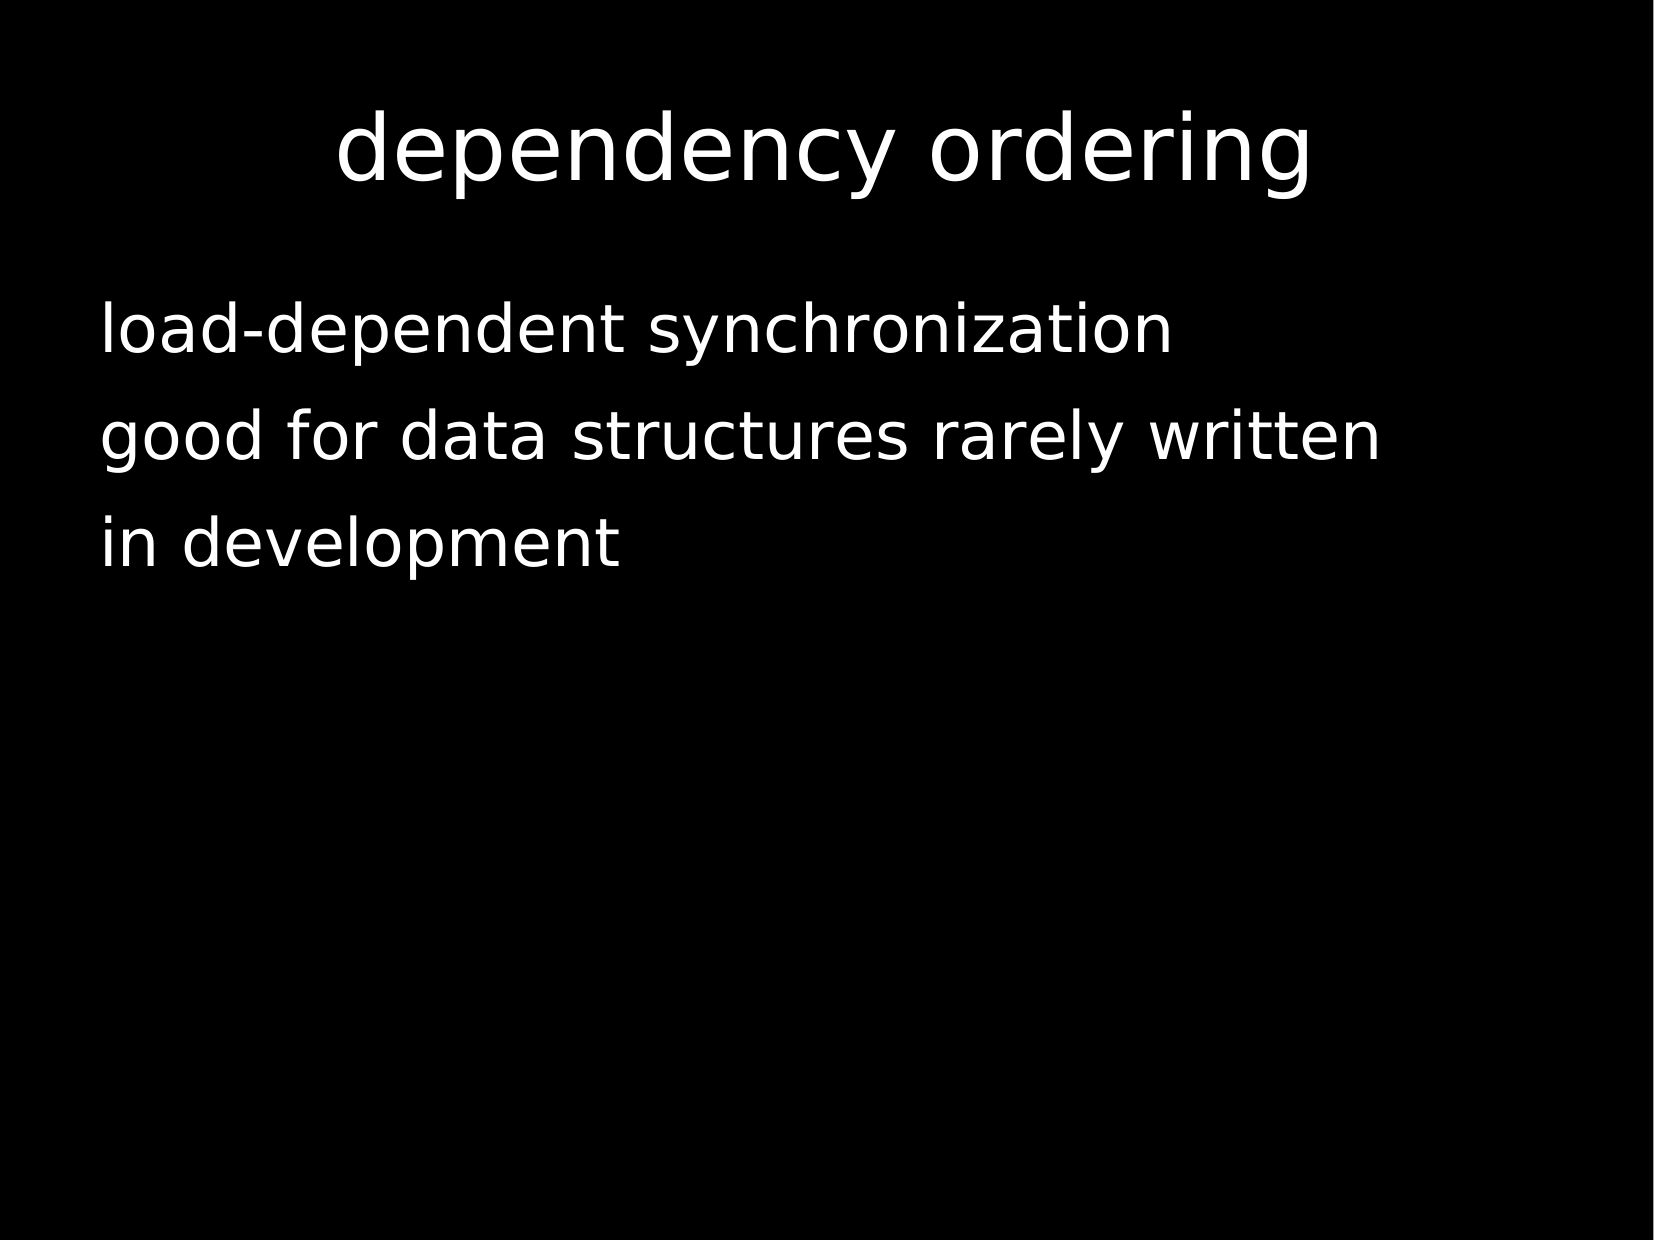

# dependency ordering
load-dependent synchronization
good for data structures rarely written
in development